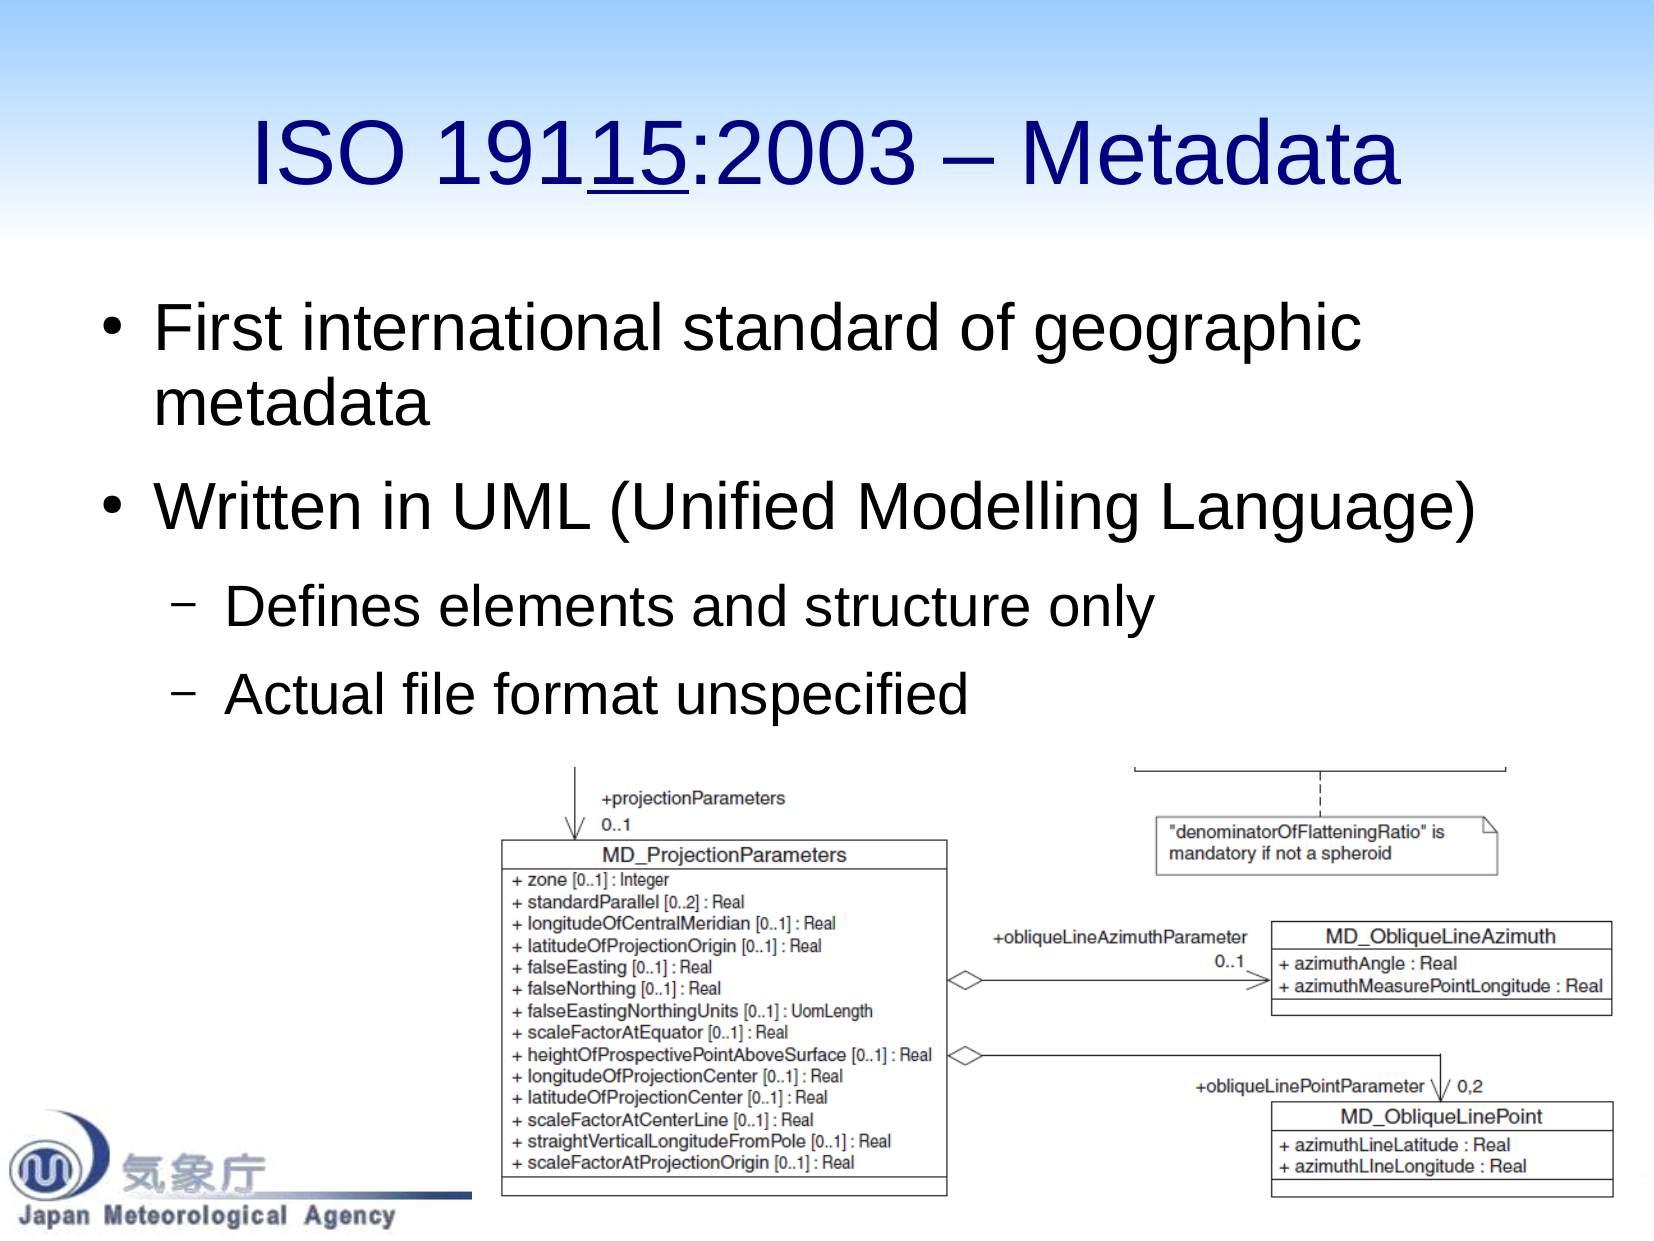

# ISO 19115:2003 – Metadata
First international standard of geographic metadata
Written in UML (Unified Modelling Language)
Defines elements and structure only
Actual file format unspecified